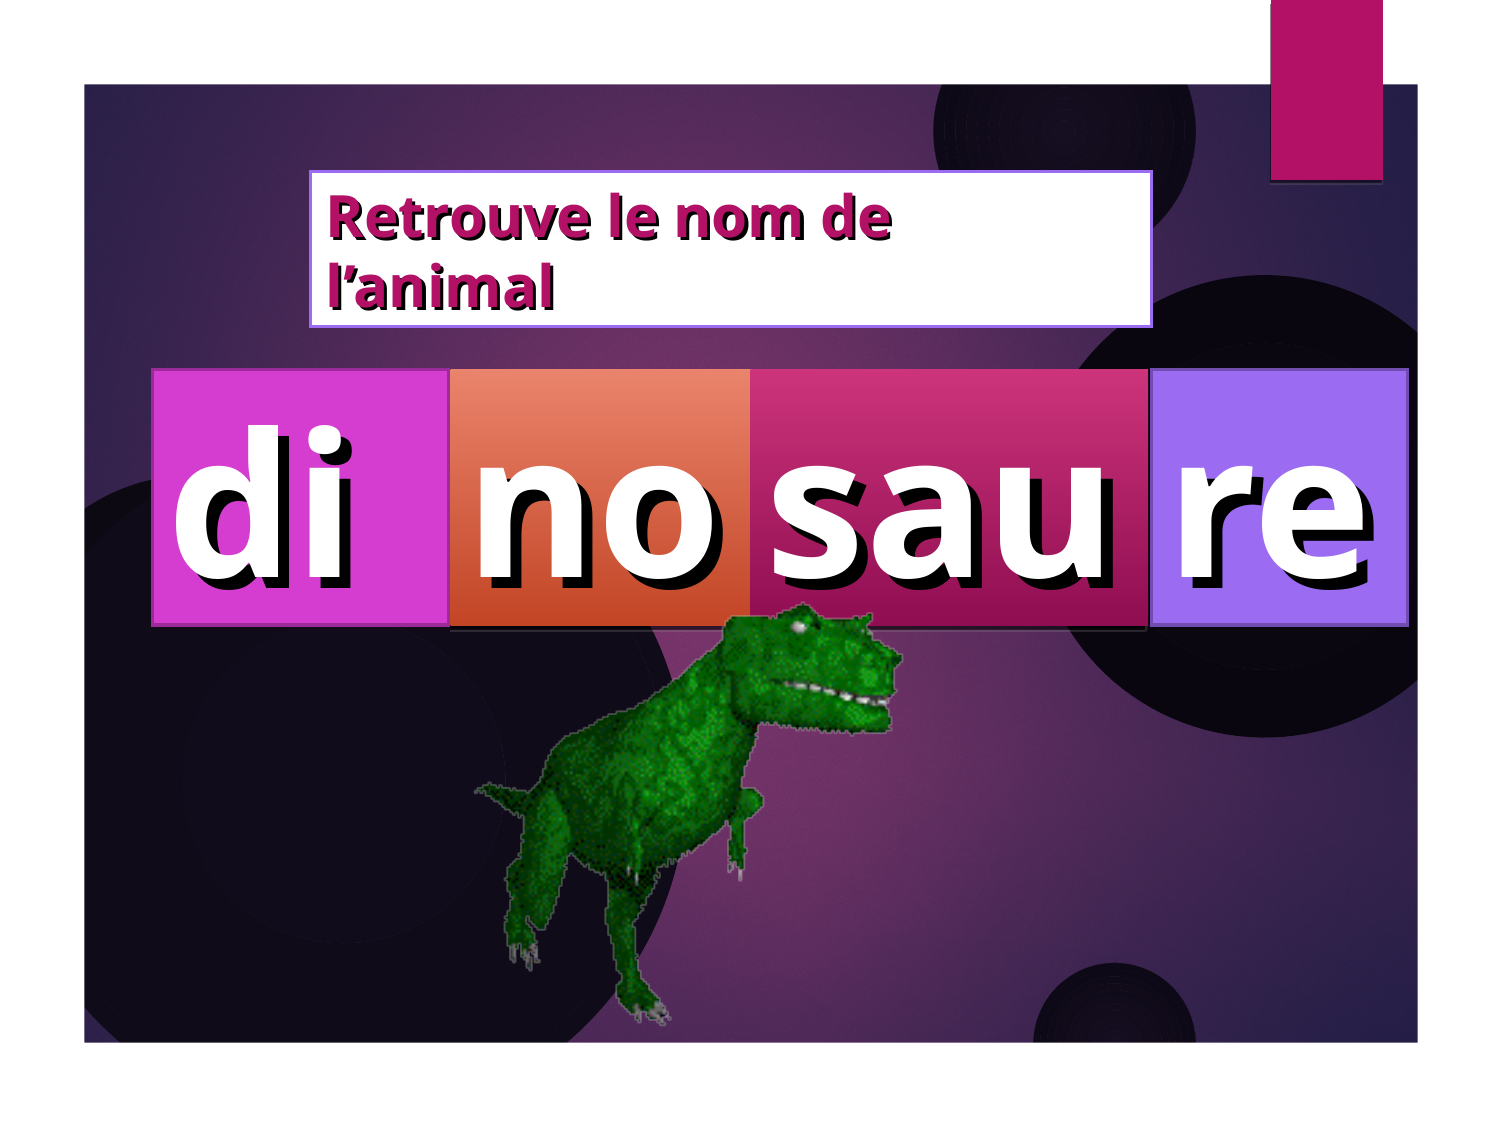

Retrouve le nom de l’animal
di
no
sau
re